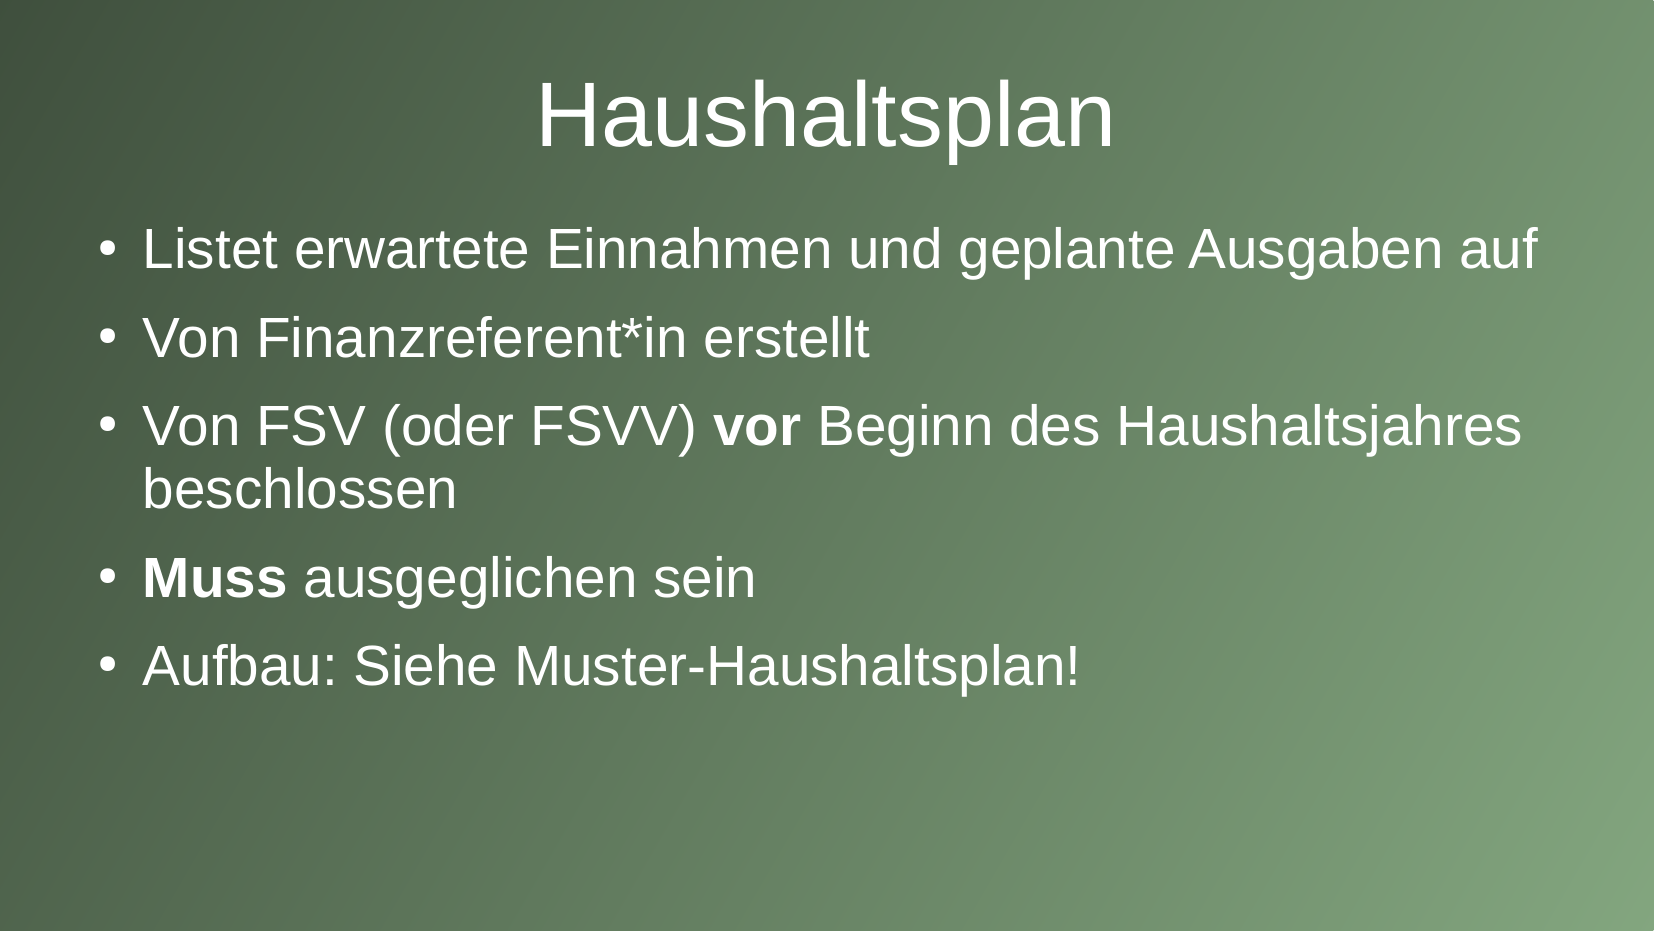

# Haushaltsplan
Listet erwartete Einnahmen und geplante Ausgaben auf
Von Finanzreferent*in erstellt
Von FSV (oder FSVV) vor Beginn des Haushaltsjahres beschlossen
Muss ausgeglichen sein
Aufbau: Siehe Muster-Haushaltsplan!